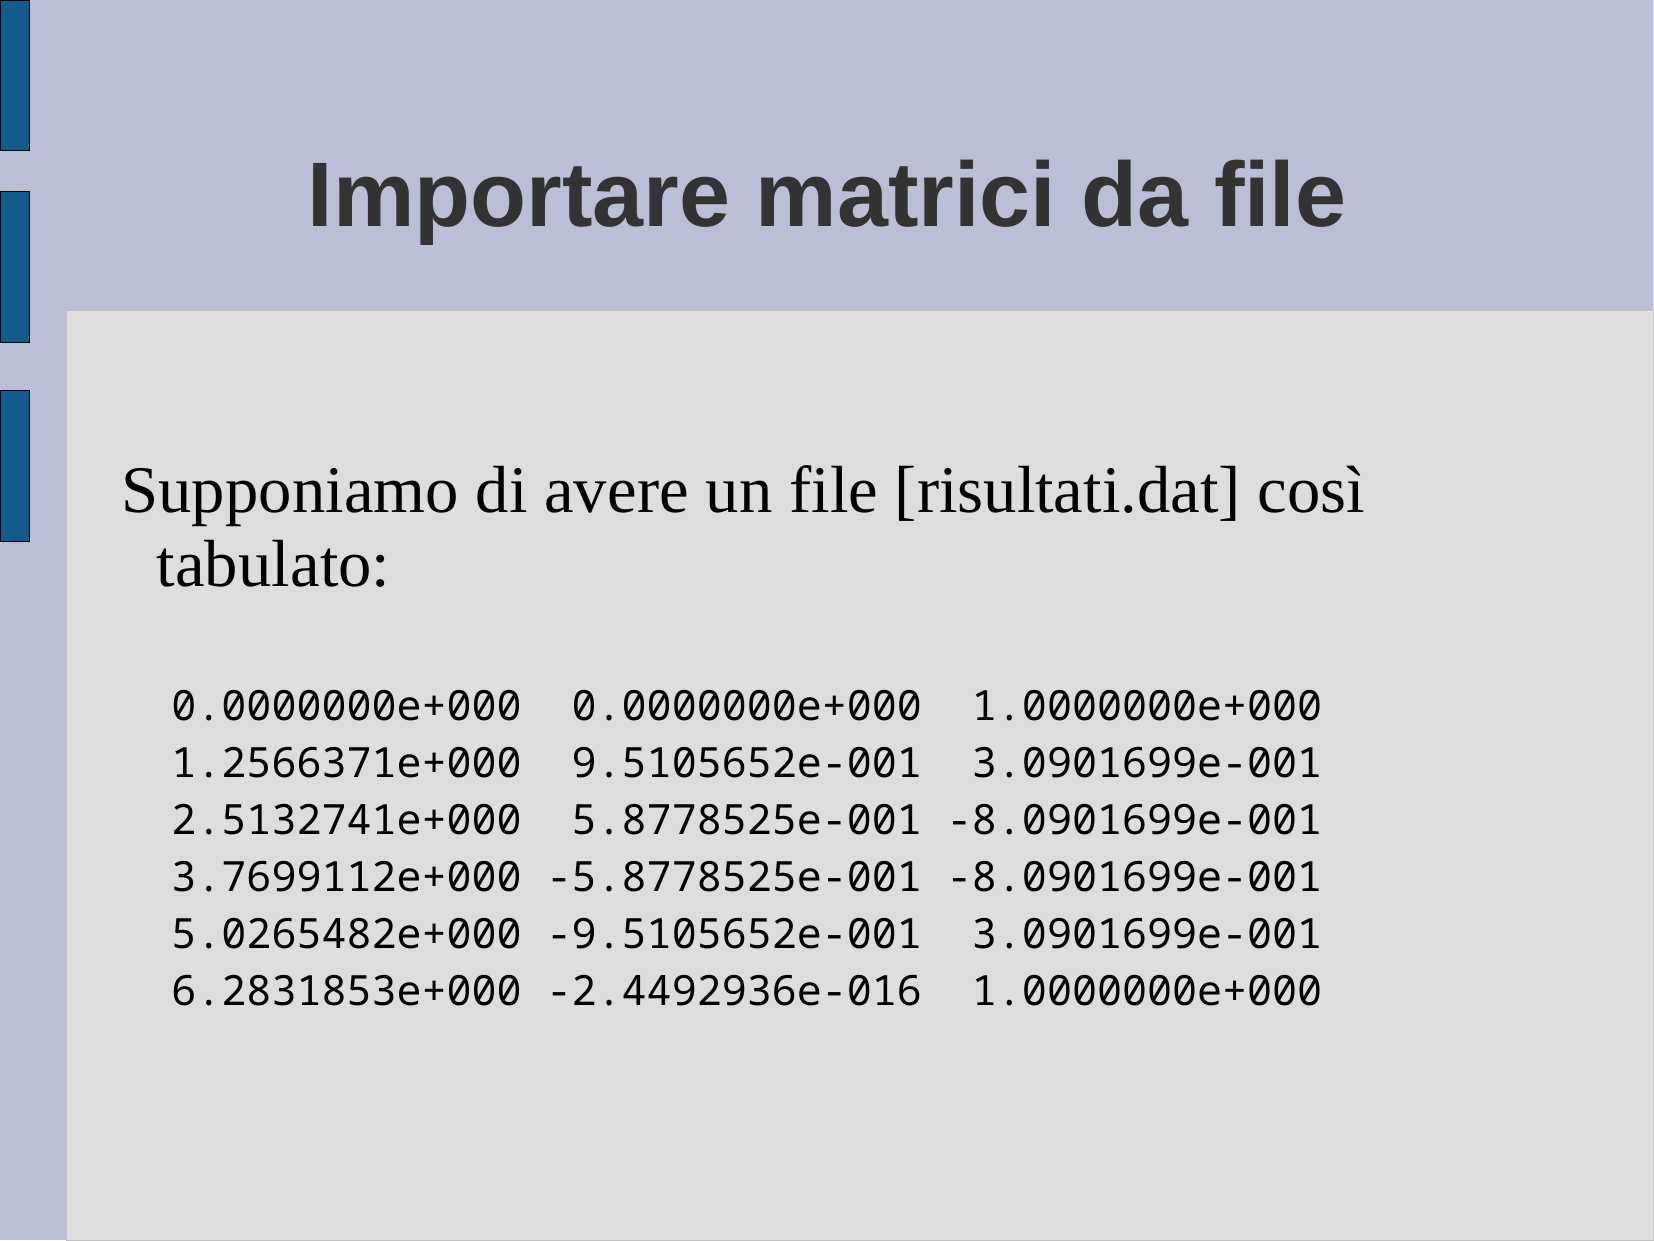

# Importare matrici da file
Supponiamo di avere un file [risultati.dat] così tabulato:
 0.0000000e+000 0.0000000e+000 1.0000000e+000
 1.2566371e+000 9.5105652e-001 3.0901699e-001
 2.5132741e+000 5.8778525e-001 -8.0901699e-001
 3.7699112e+000 -5.8778525e-001 -8.0901699e-001
 5.0265482e+000 -9.5105652e-001 3.0901699e-001
 6.2831853e+000 -2.4492936e-016 1.0000000e+000